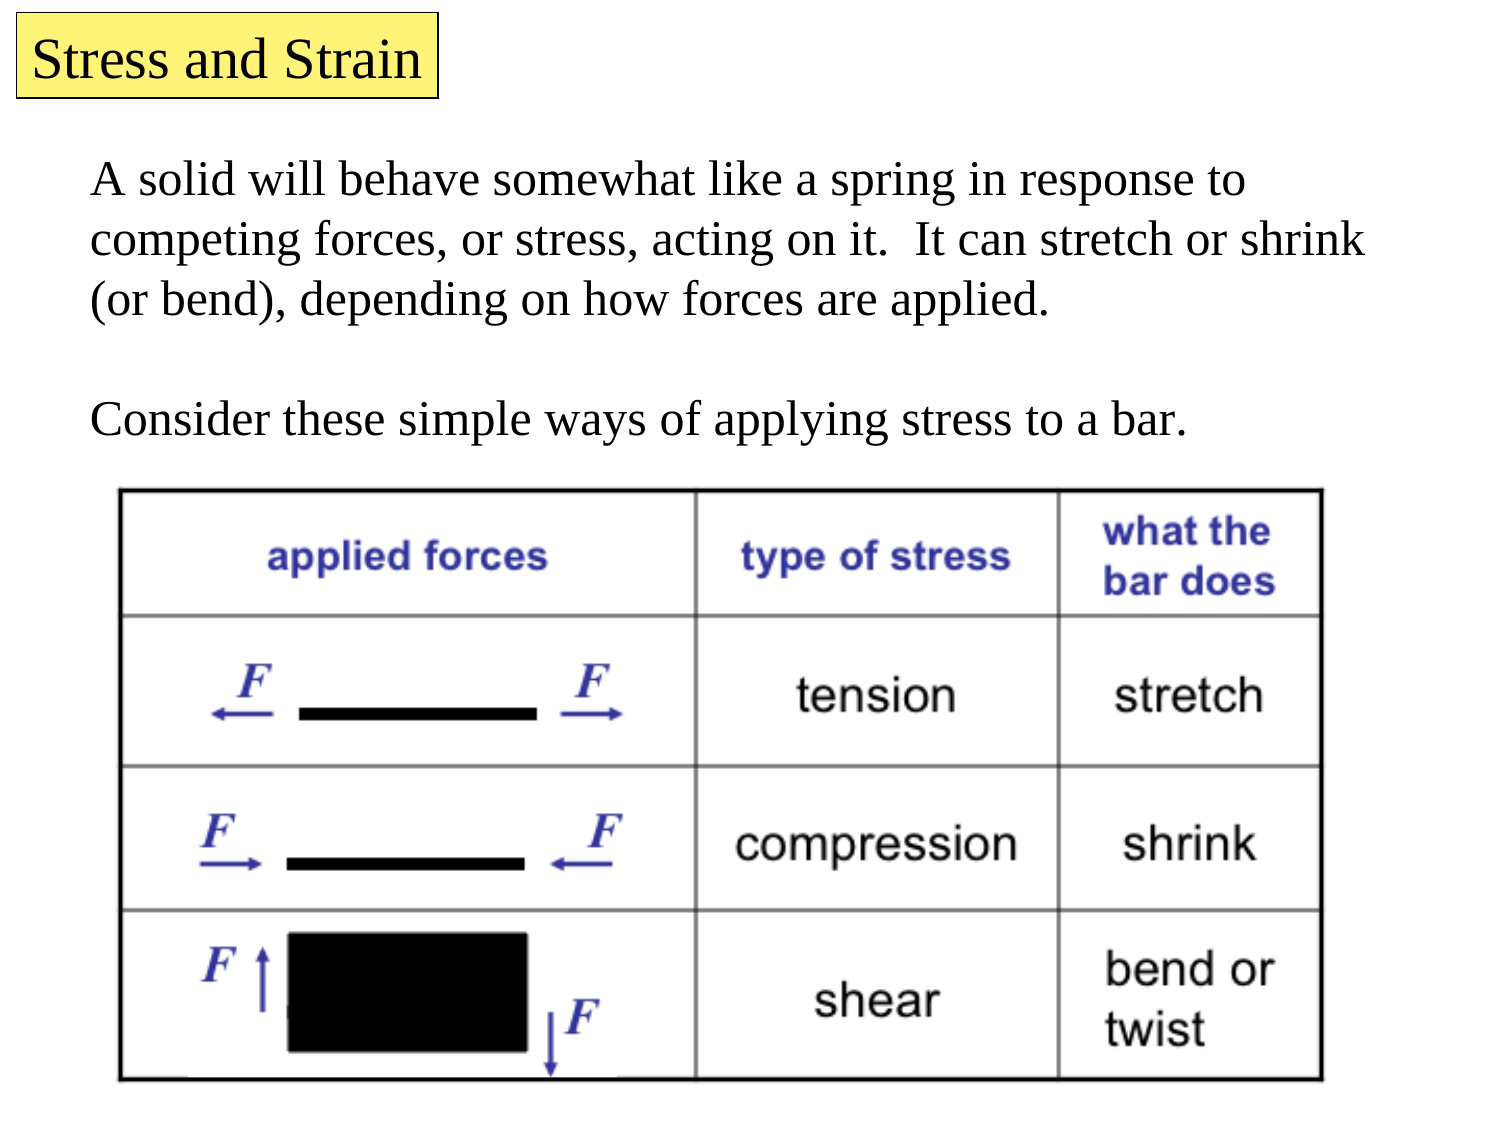

Stress and Strain
A solid will behave somewhat like a spring in response to competing forces, or stress, acting on it. It can stretch or shrink (or bend), depending on how forces are applied.
Consider these simple ways of applying stress to a bar.